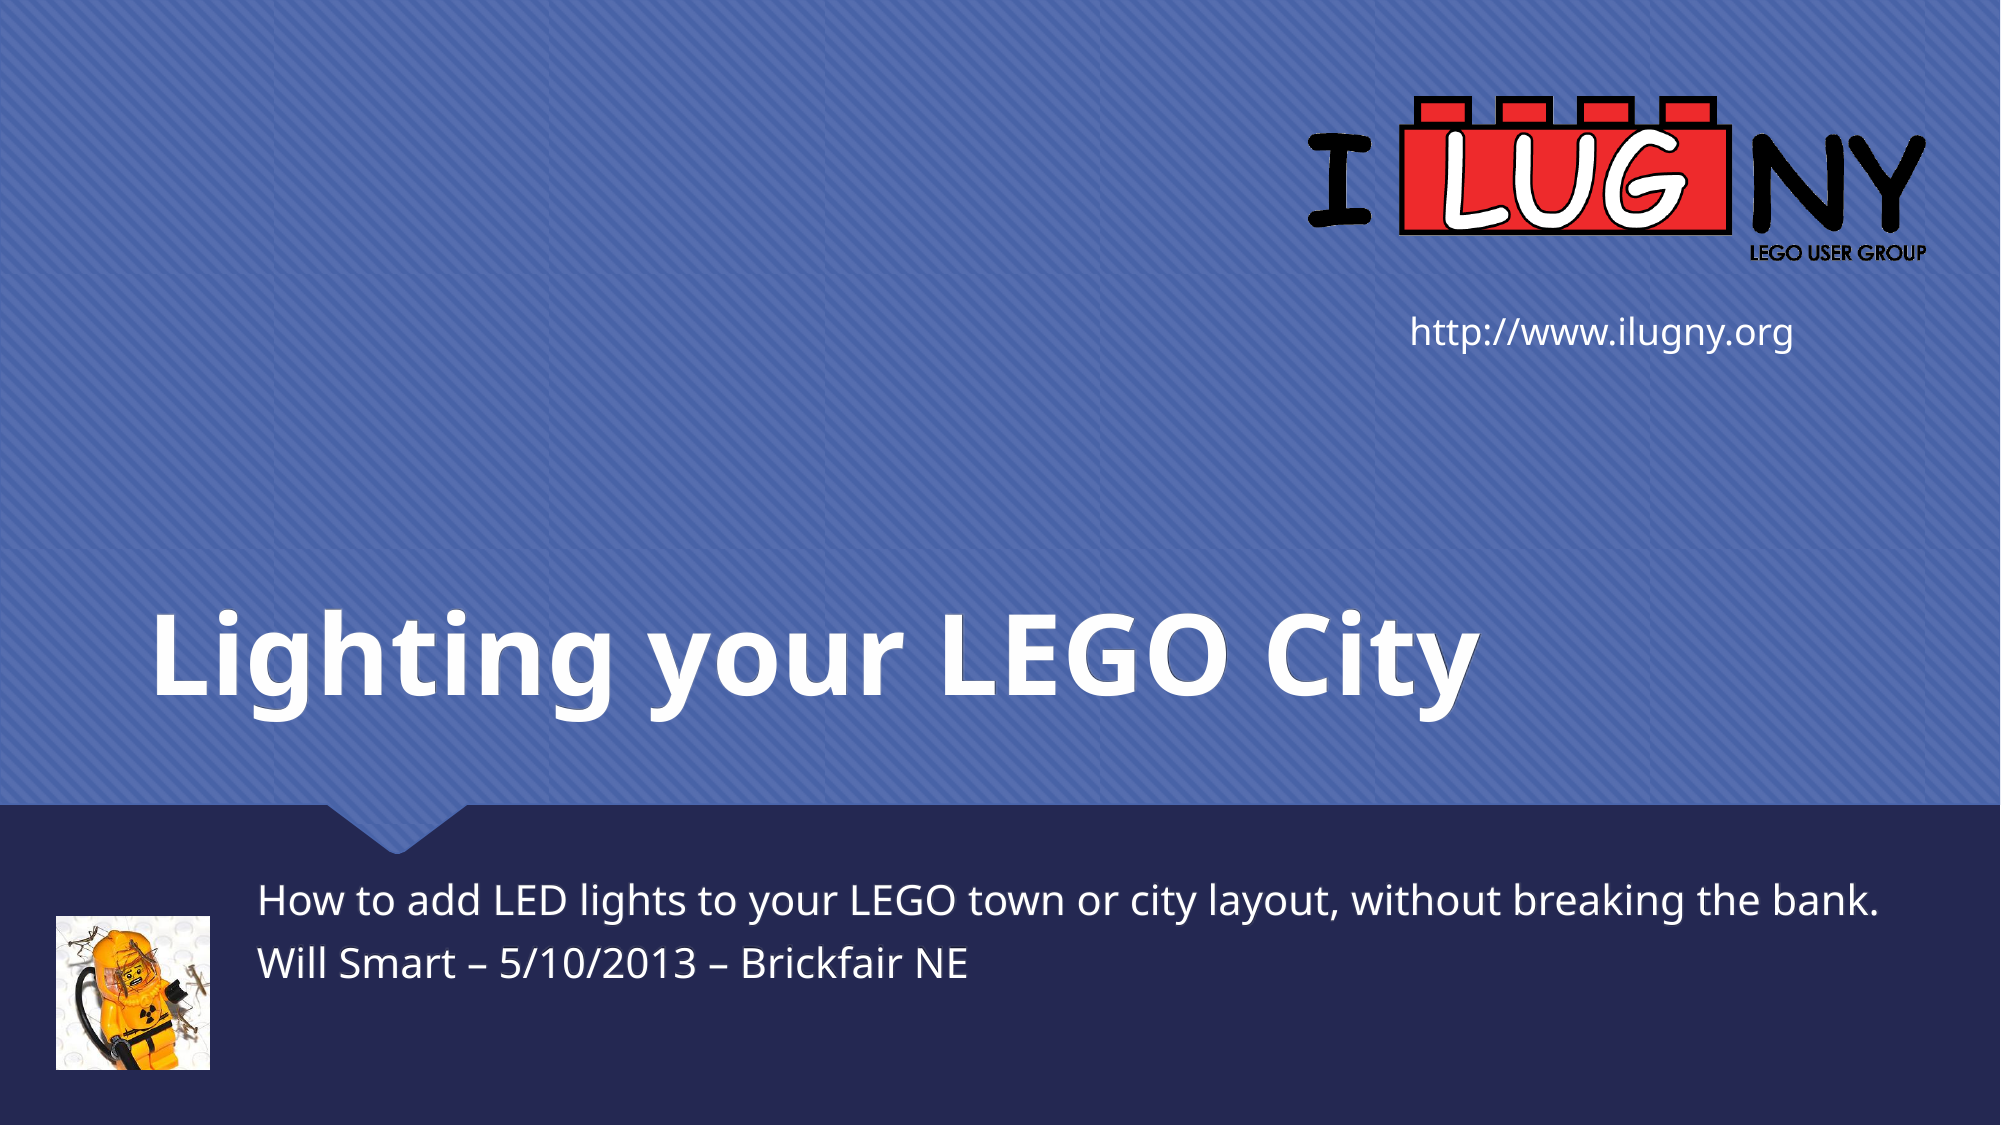

# Lighting your LEGO City
http://www.ilugny.org
How to add LED lights to your LEGO town or city layout, without breaking the bank.
Will Smart – 5/10/2013 – Brickfair NE